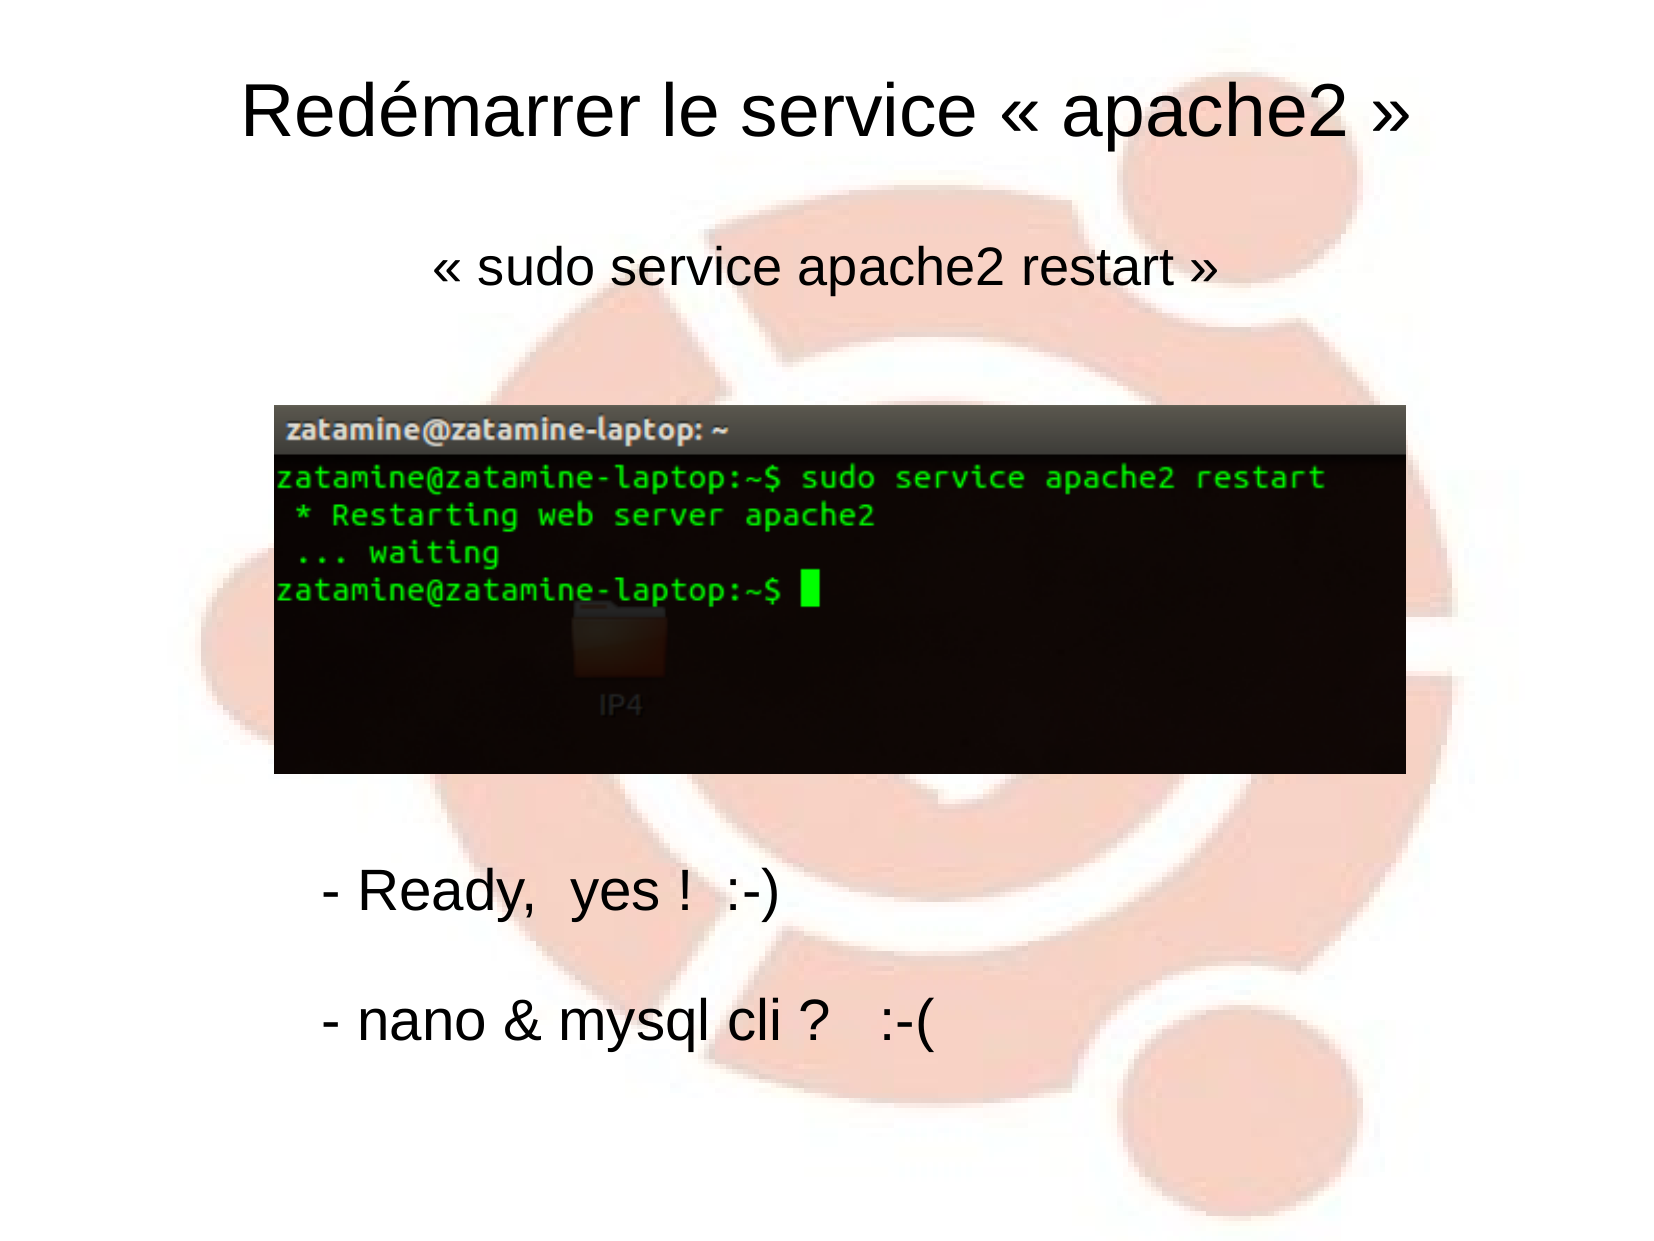

# Redémarrer le service « apache2 » « sudo service apache2 restart »
- Ready, yes ! :-)
- nano & mysql cli ? :-(